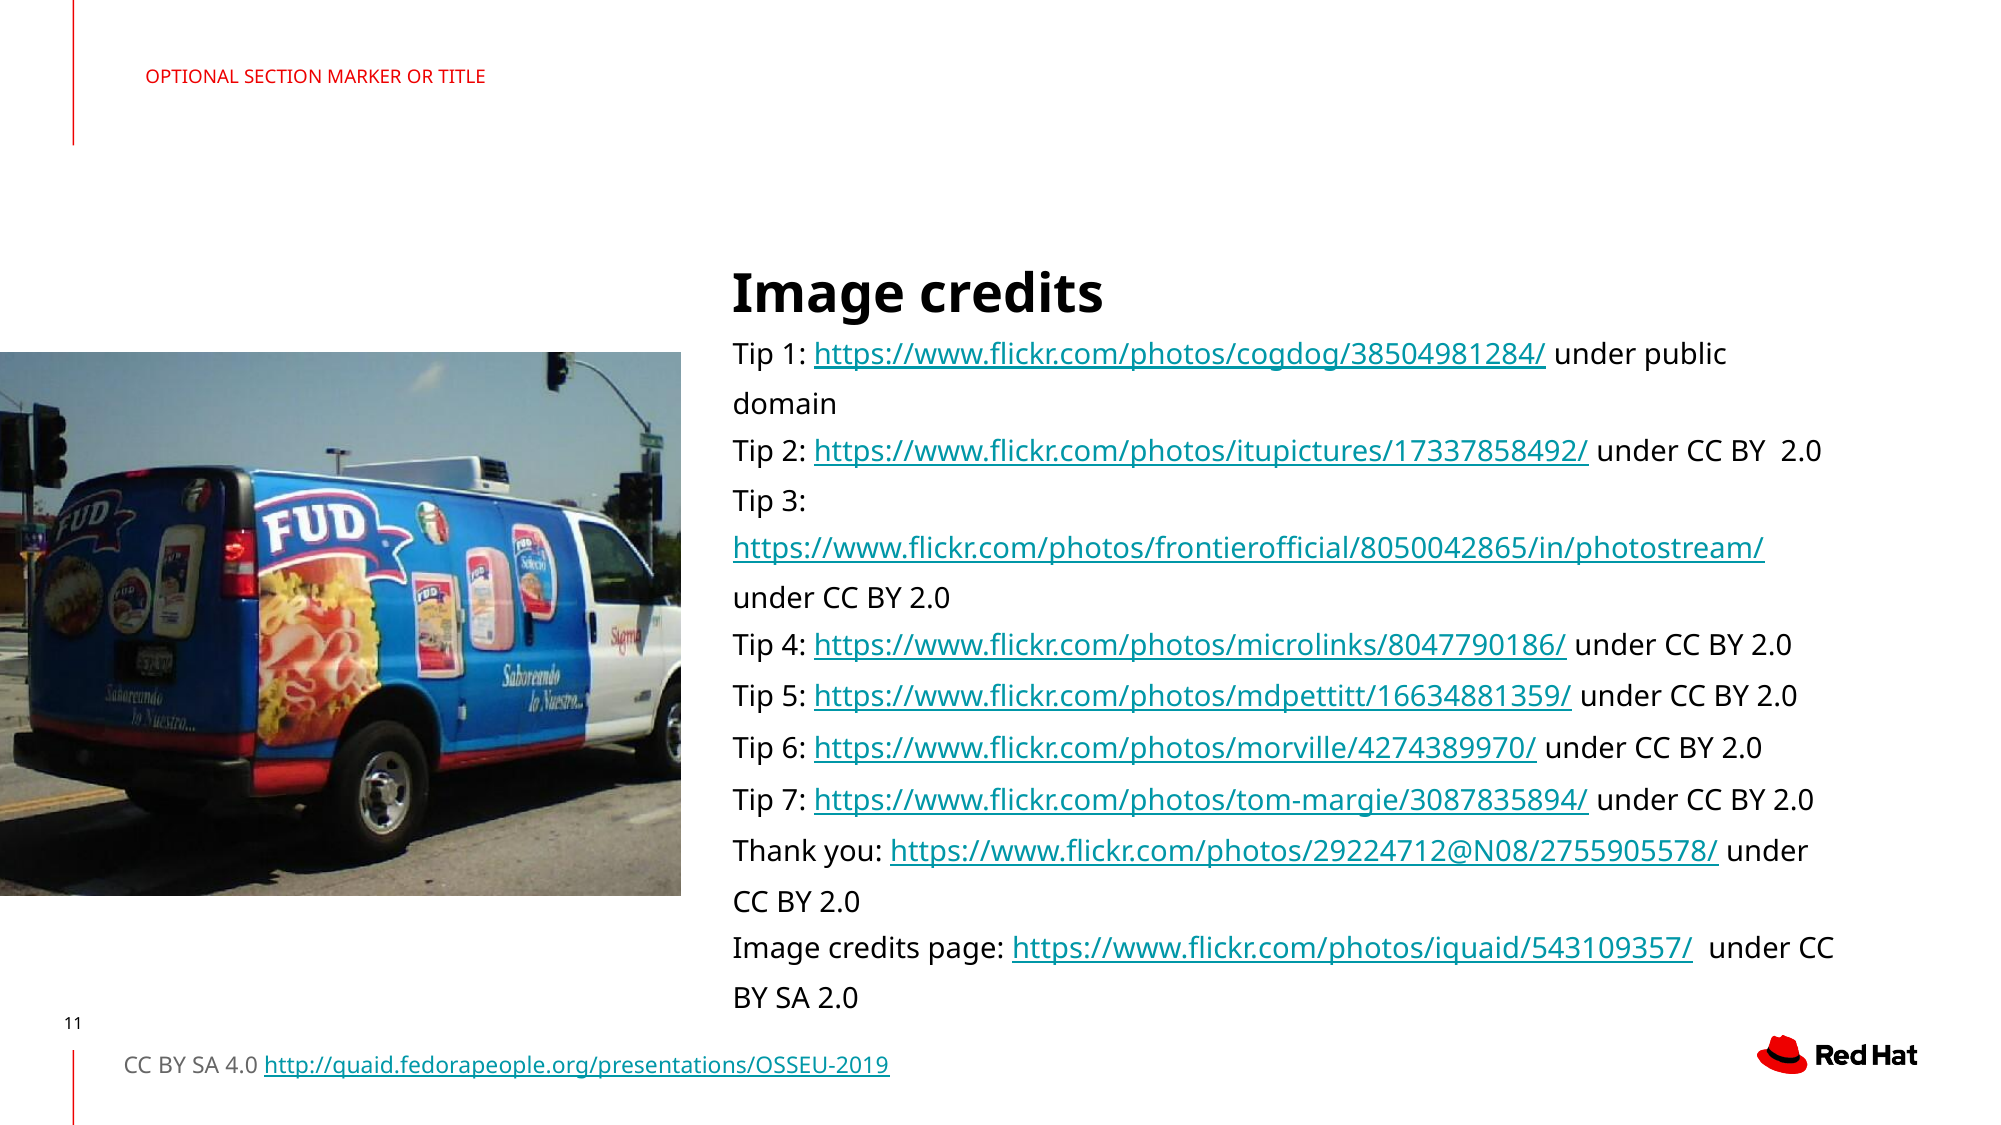

# OPTIONAL SECTION MARKER OR TITLE
Image credits
Tip 1: https://www.flickr.com/photos/cogdog/38504981284/ under public domain
Tip 2: https://www.flickr.com/photos/itupictures/17337858492/ under CC BY 2.0
Tip 3: https://www.flickr.com/photos/frontierofficial/8050042865/in/photostream/ under CC BY 2.0
Tip 4: https://www.flickr.com/photos/microlinks/8047790186/ under CC BY 2.0
Tip 5: https://www.flickr.com/photos/mdpettitt/16634881359/ under CC BY 2.0
Tip 6: https://www.flickr.com/photos/morville/4274389970/ under CC BY 2.0
Tip 7: https://www.flickr.com/photos/tom-margie/3087835894/ under CC BY 2.0
Thank you: https://www.flickr.com/photos/29224712@N08/2755905578/ under CC BY 2.0
Image credits page: https://www.flickr.com/photos/iquaid/543109357/ under CC BY SA 2.0